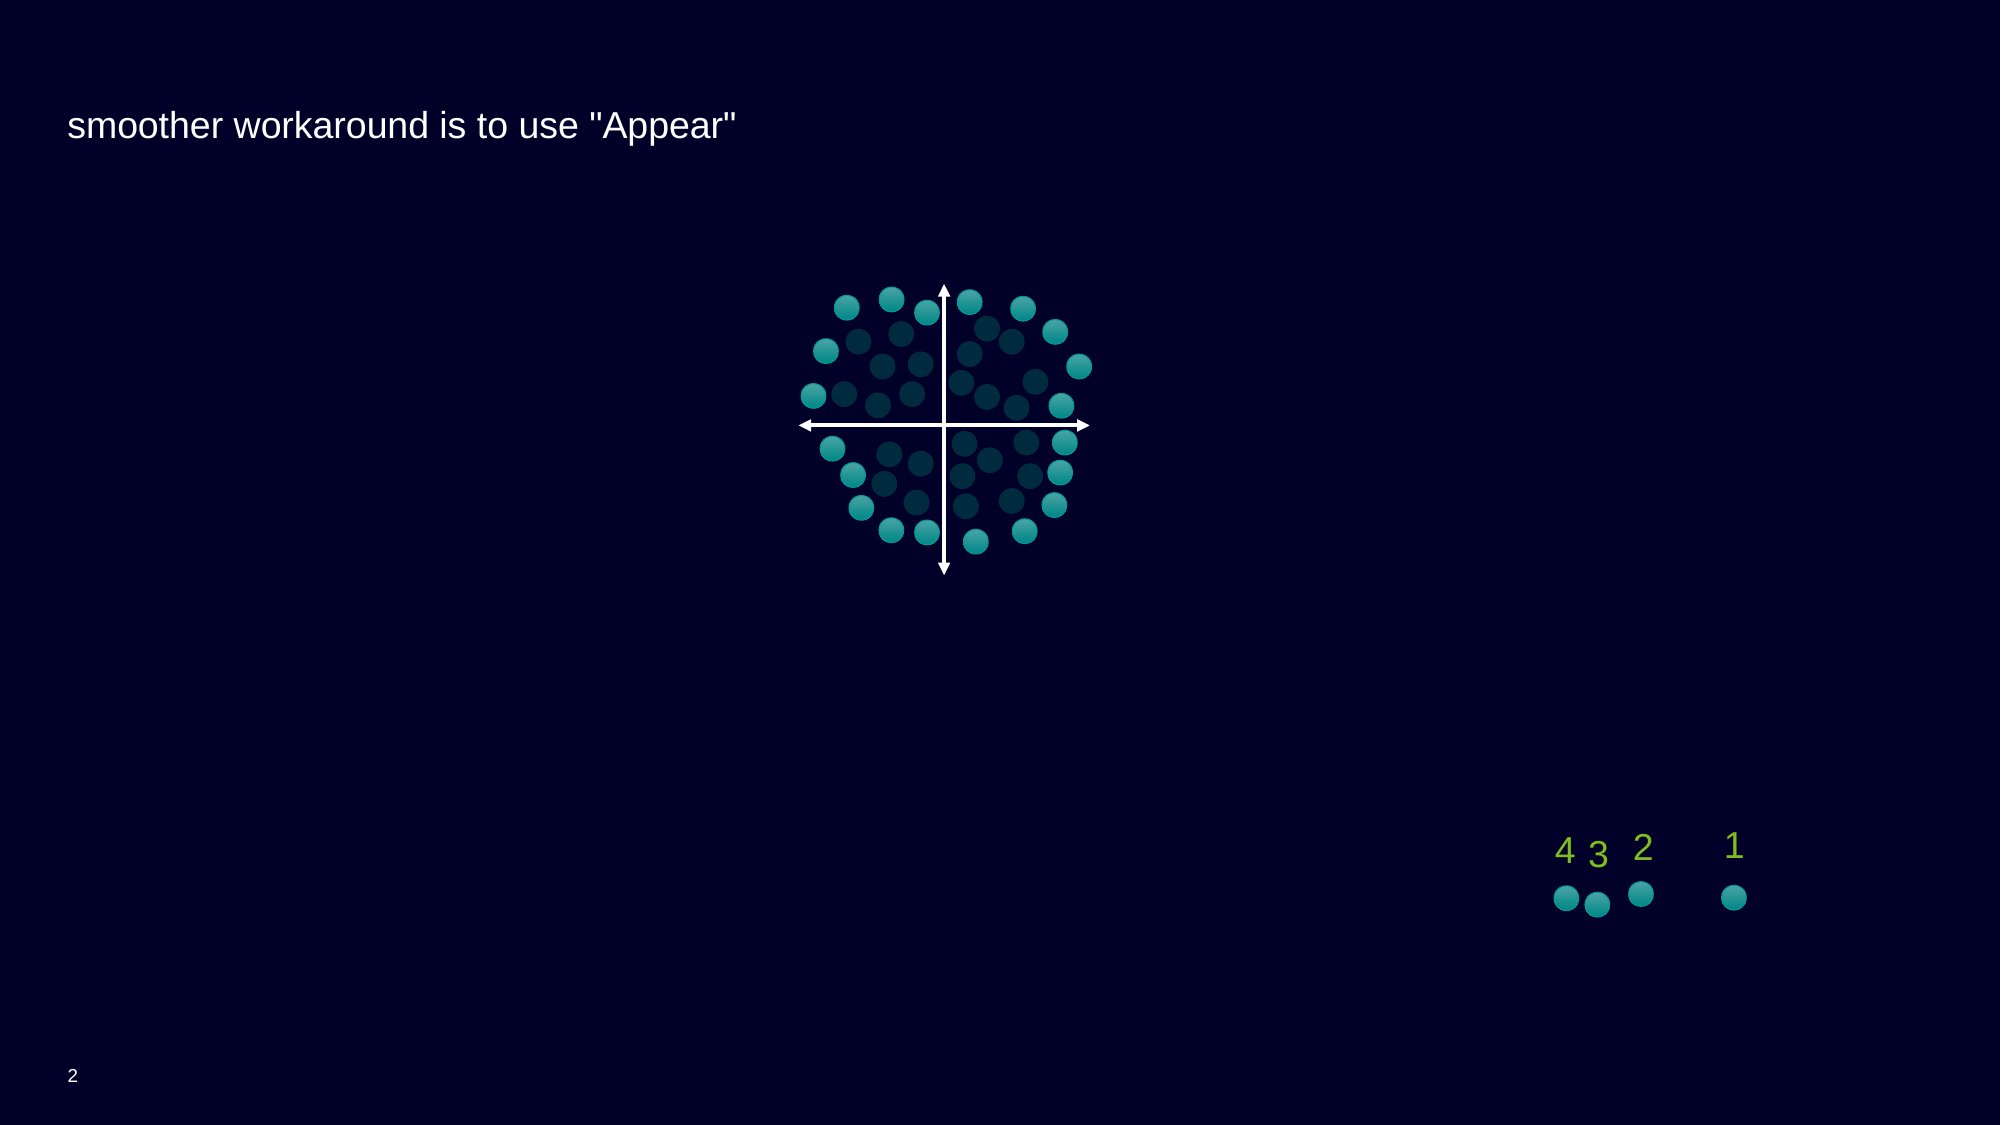

# smoother workaround is to use "Appear"
1
2
4
3
2